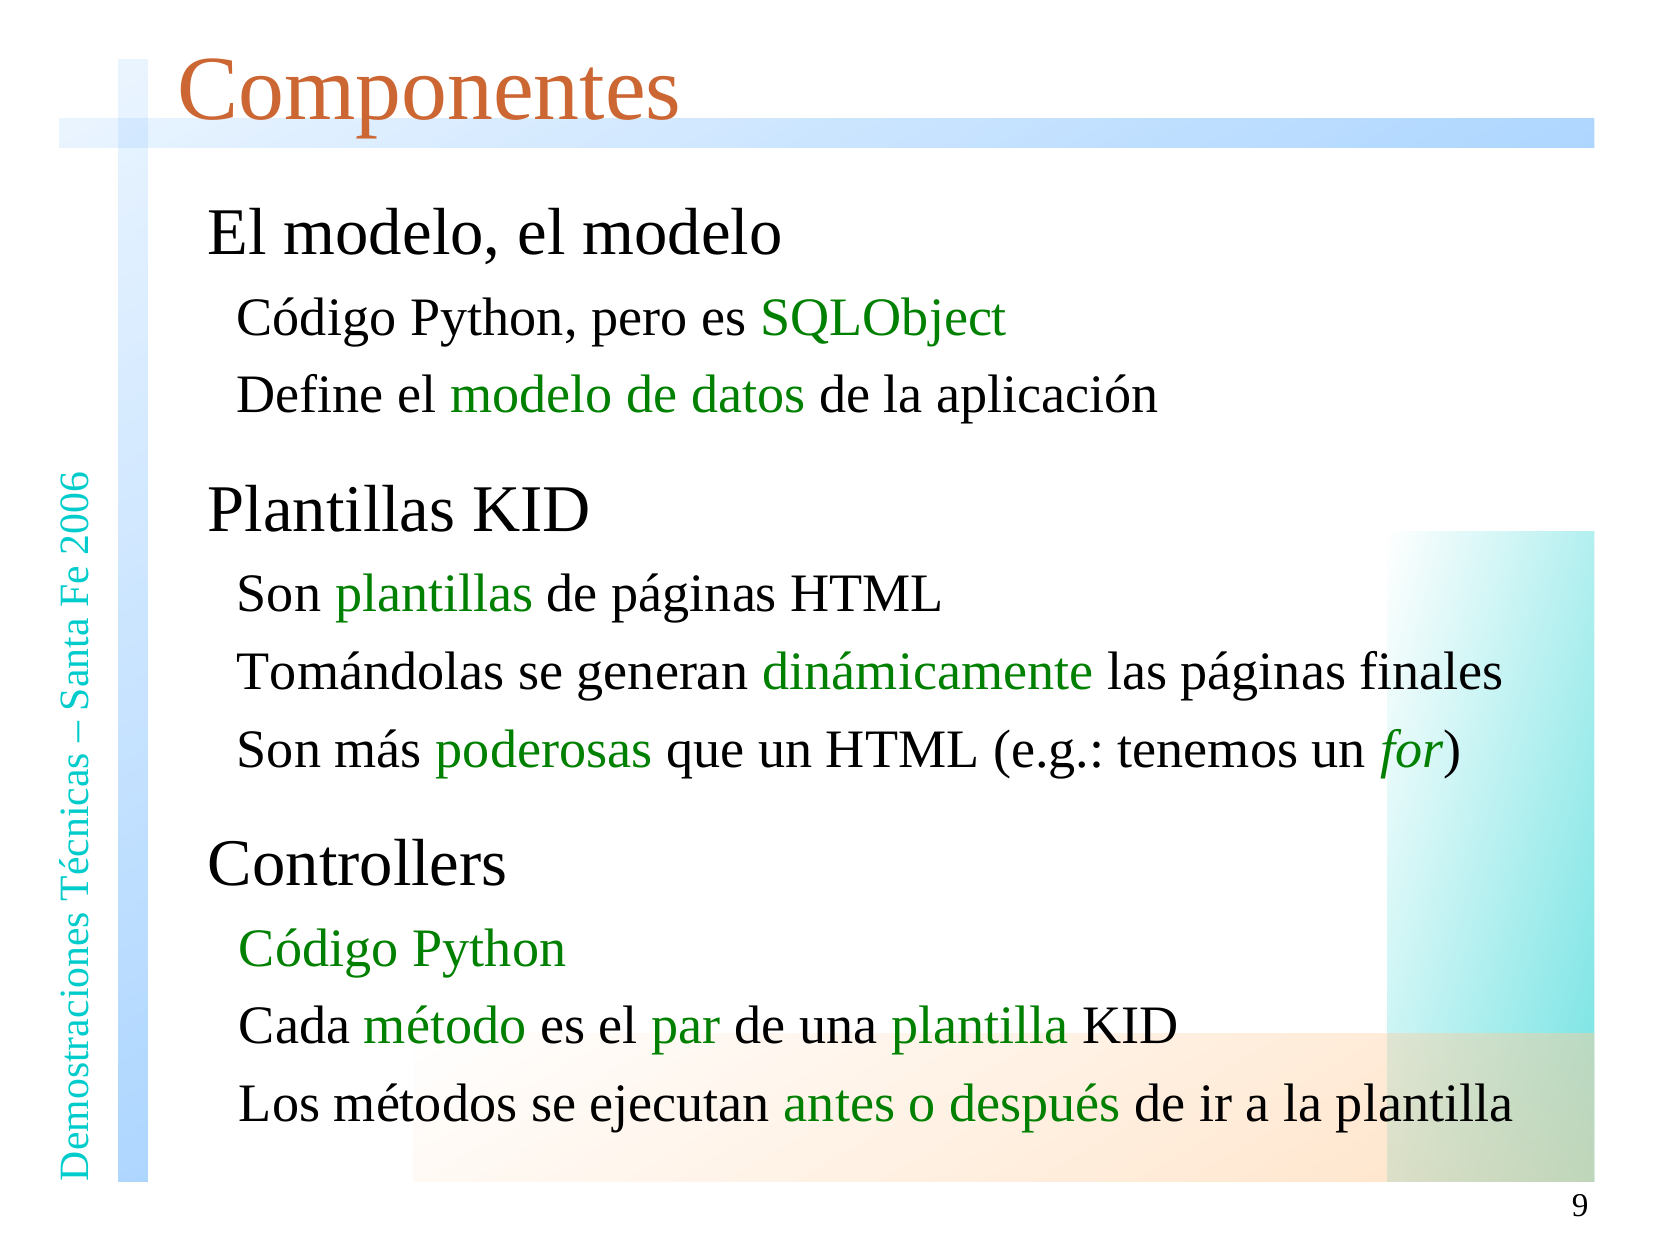

# Componentes
 El modelo, el modelo
Código Python, pero es SQLObject
Define el modelo de datos de la aplicación
 Plantillas KID
Son plantillas de páginas HTML
Tomándolas se generan dinámicamente las páginas finales
Son más poderosas que un HTML (e.g.: tenemos un for)
 Controllers
Código Python
Cada método es el par de una plantilla KID
Los métodos se ejecutan antes o después de ir a la plantilla